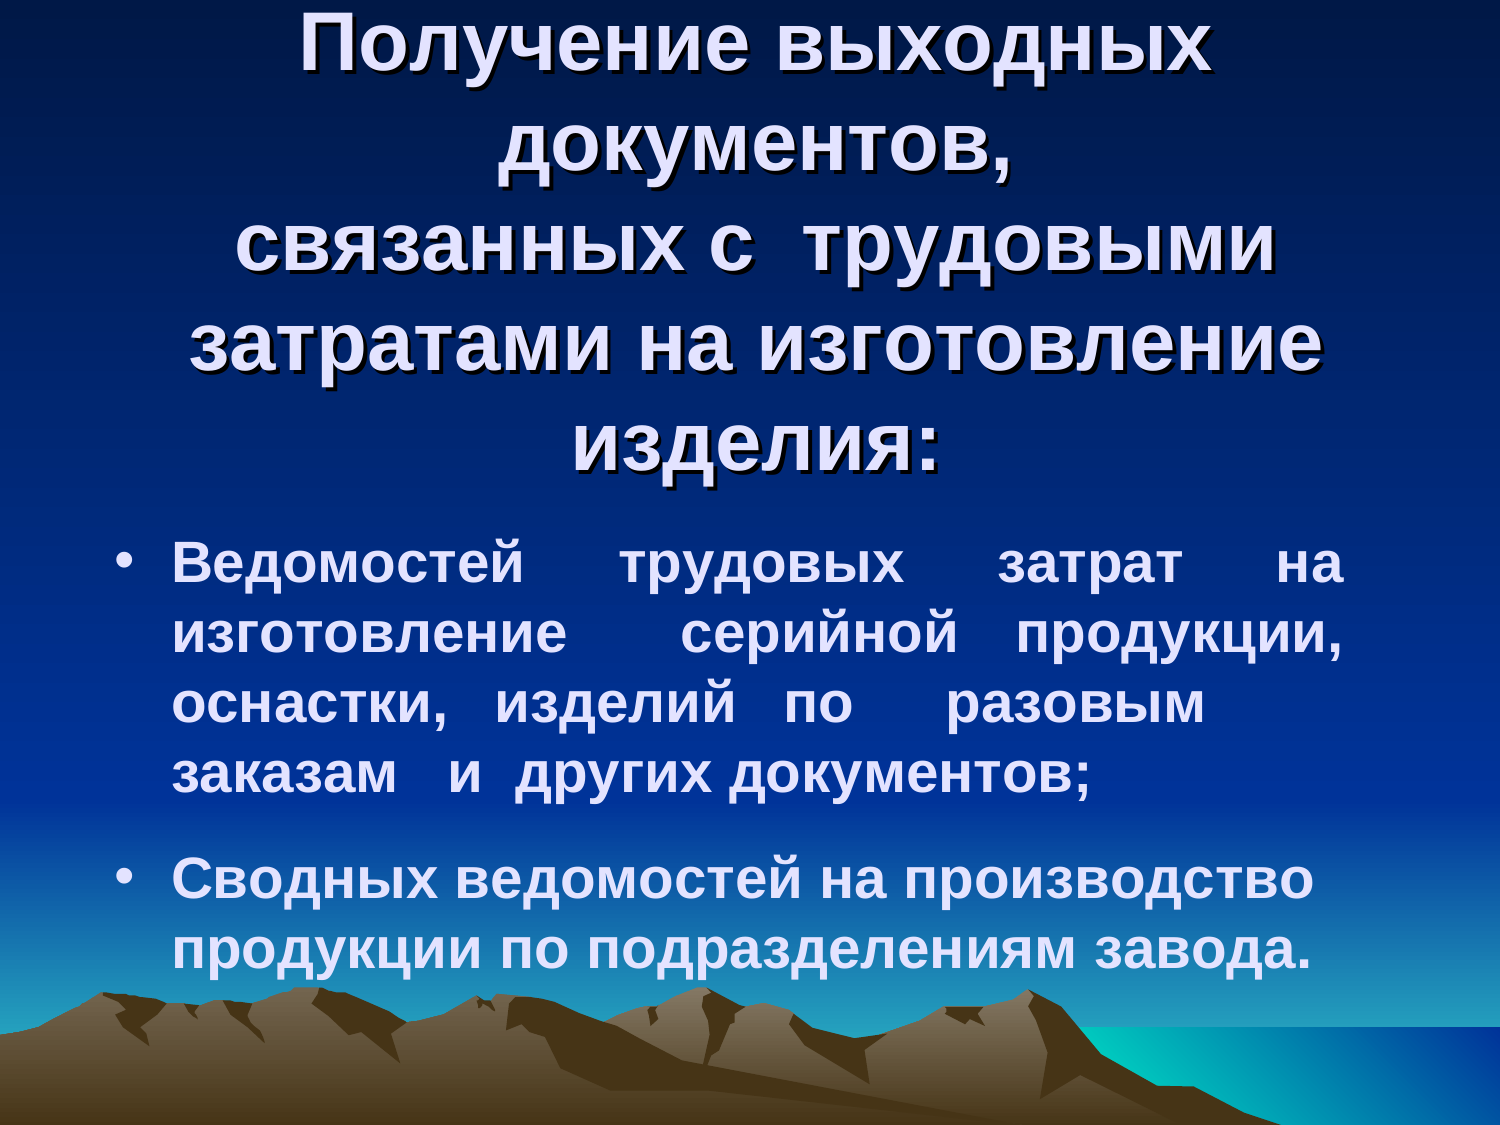

Получение выходных документов,
связанных с трудовыми затратами на изготовление изделия:
Ведомостей трудовых затрат на изготовление серийной продукции, оснастки, изделий по разовым заказам и других документов;
Сводных ведомостей на производство продукции по подразделениям завода.